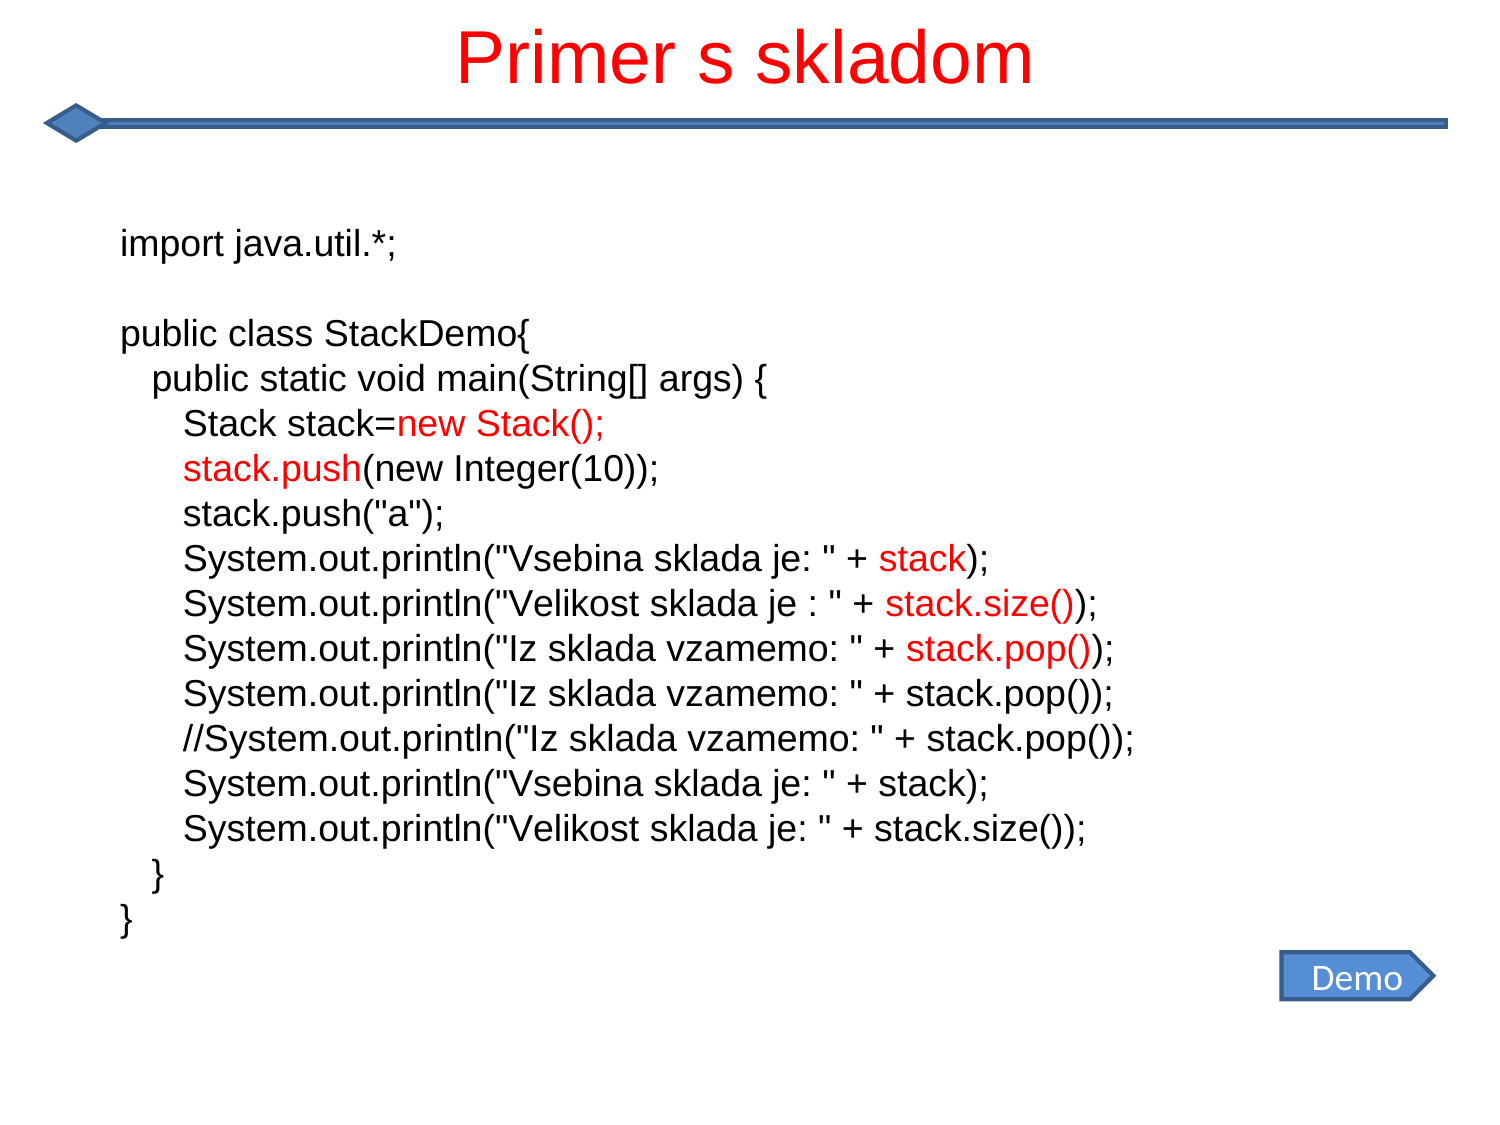

# Primer s skladom
import java.util.*;
public class StackDemo{
 public static void main(String[] args) {
 Stack stack=new Stack();
 stack.push(new Integer(10));
 stack.push("a");
 System.out.println("Vsebina sklada je: " + stack);
 System.out.println("Velikost sklada je : " + stack.size());
 System.out.println("Iz sklada vzamemo: " + stack.pop());
 System.out.println("Iz sklada vzamemo: " + stack.pop());
 //System.out.println("Iz sklada vzamemo: " + stack.pop());
 System.out.println("Vsebina sklada je: " + stack);
 System.out.println("Velikost sklada je: " + stack.size());
 }
}
Demo